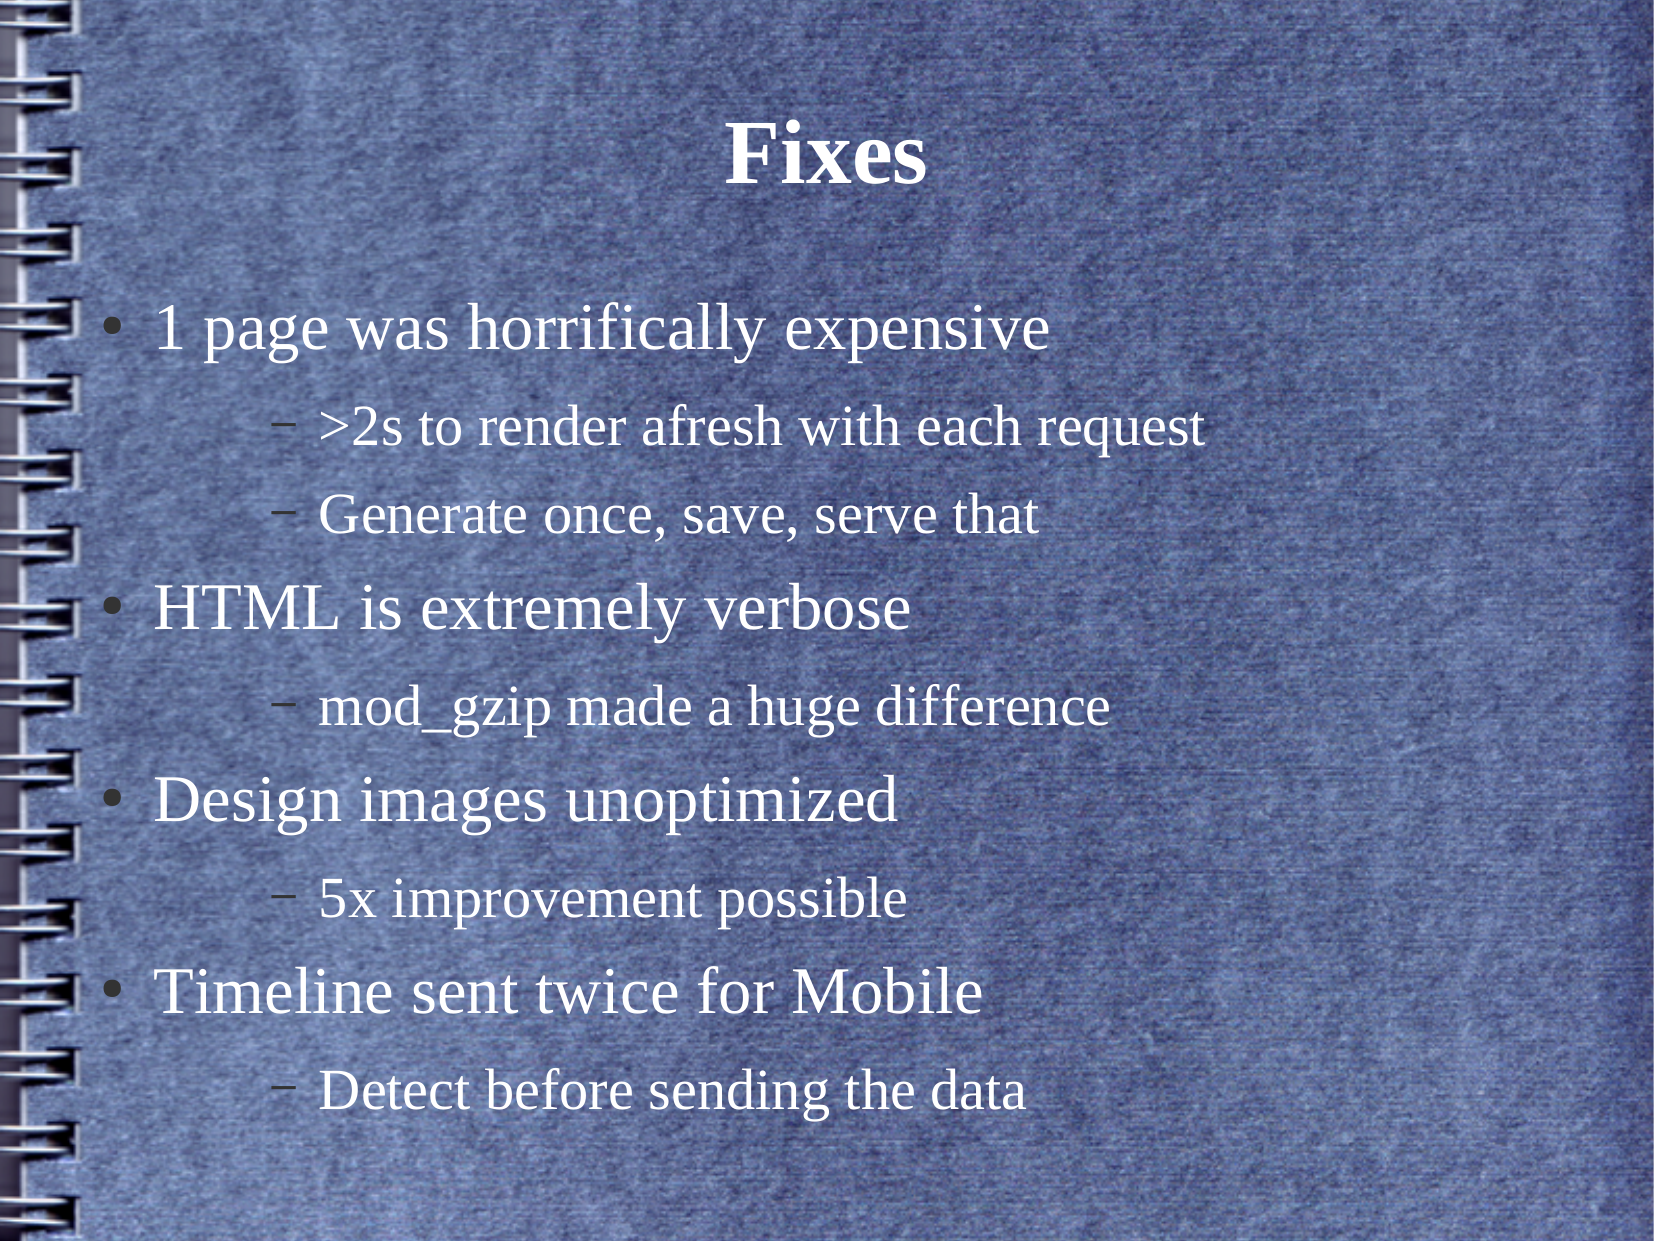

# Fixes
1 page was horrifically expensive
>2s to render afresh with each request
Generate once, save, serve that
HTML is extremely verbose
mod_gzip made a huge difference
Design images unoptimized
5x improvement possible
Timeline sent twice for Mobile
Detect before sending the data